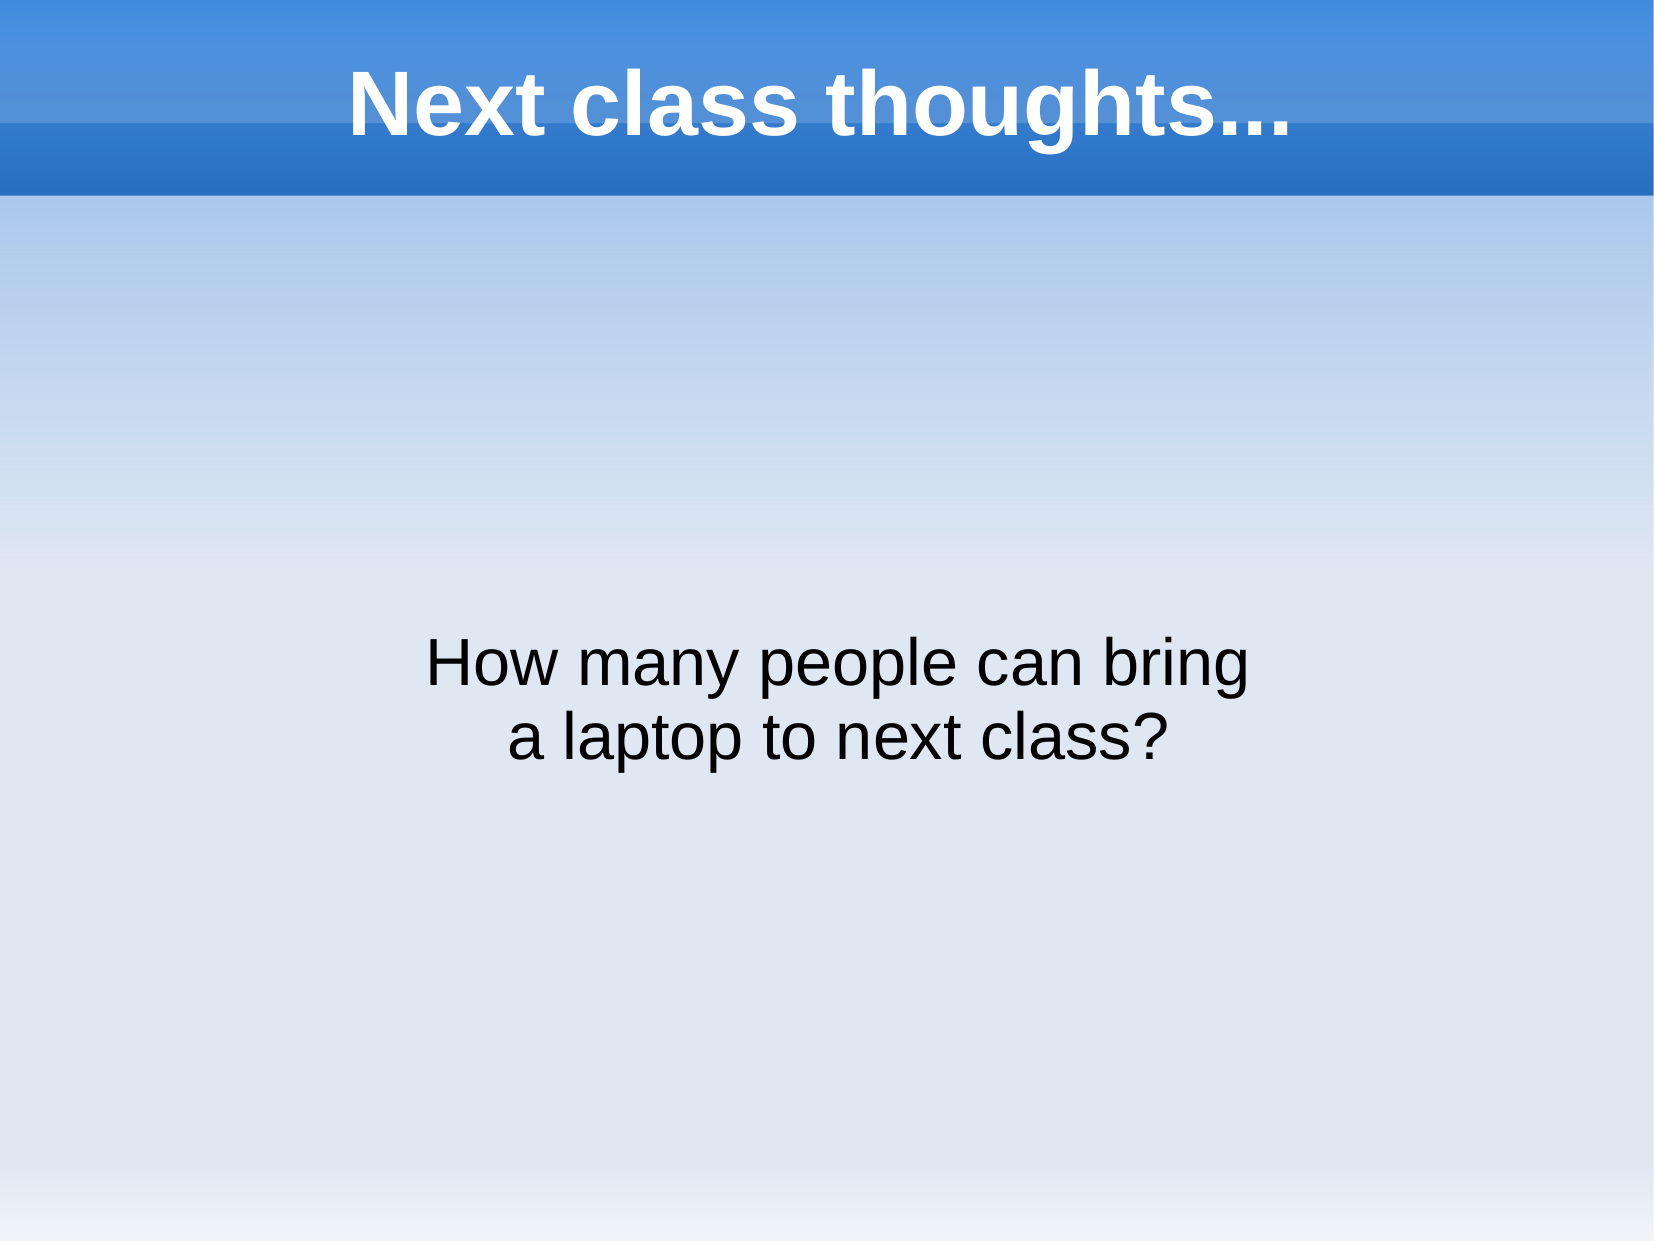

# Next class thoughts...
How many people can bring
a laptop to next class?